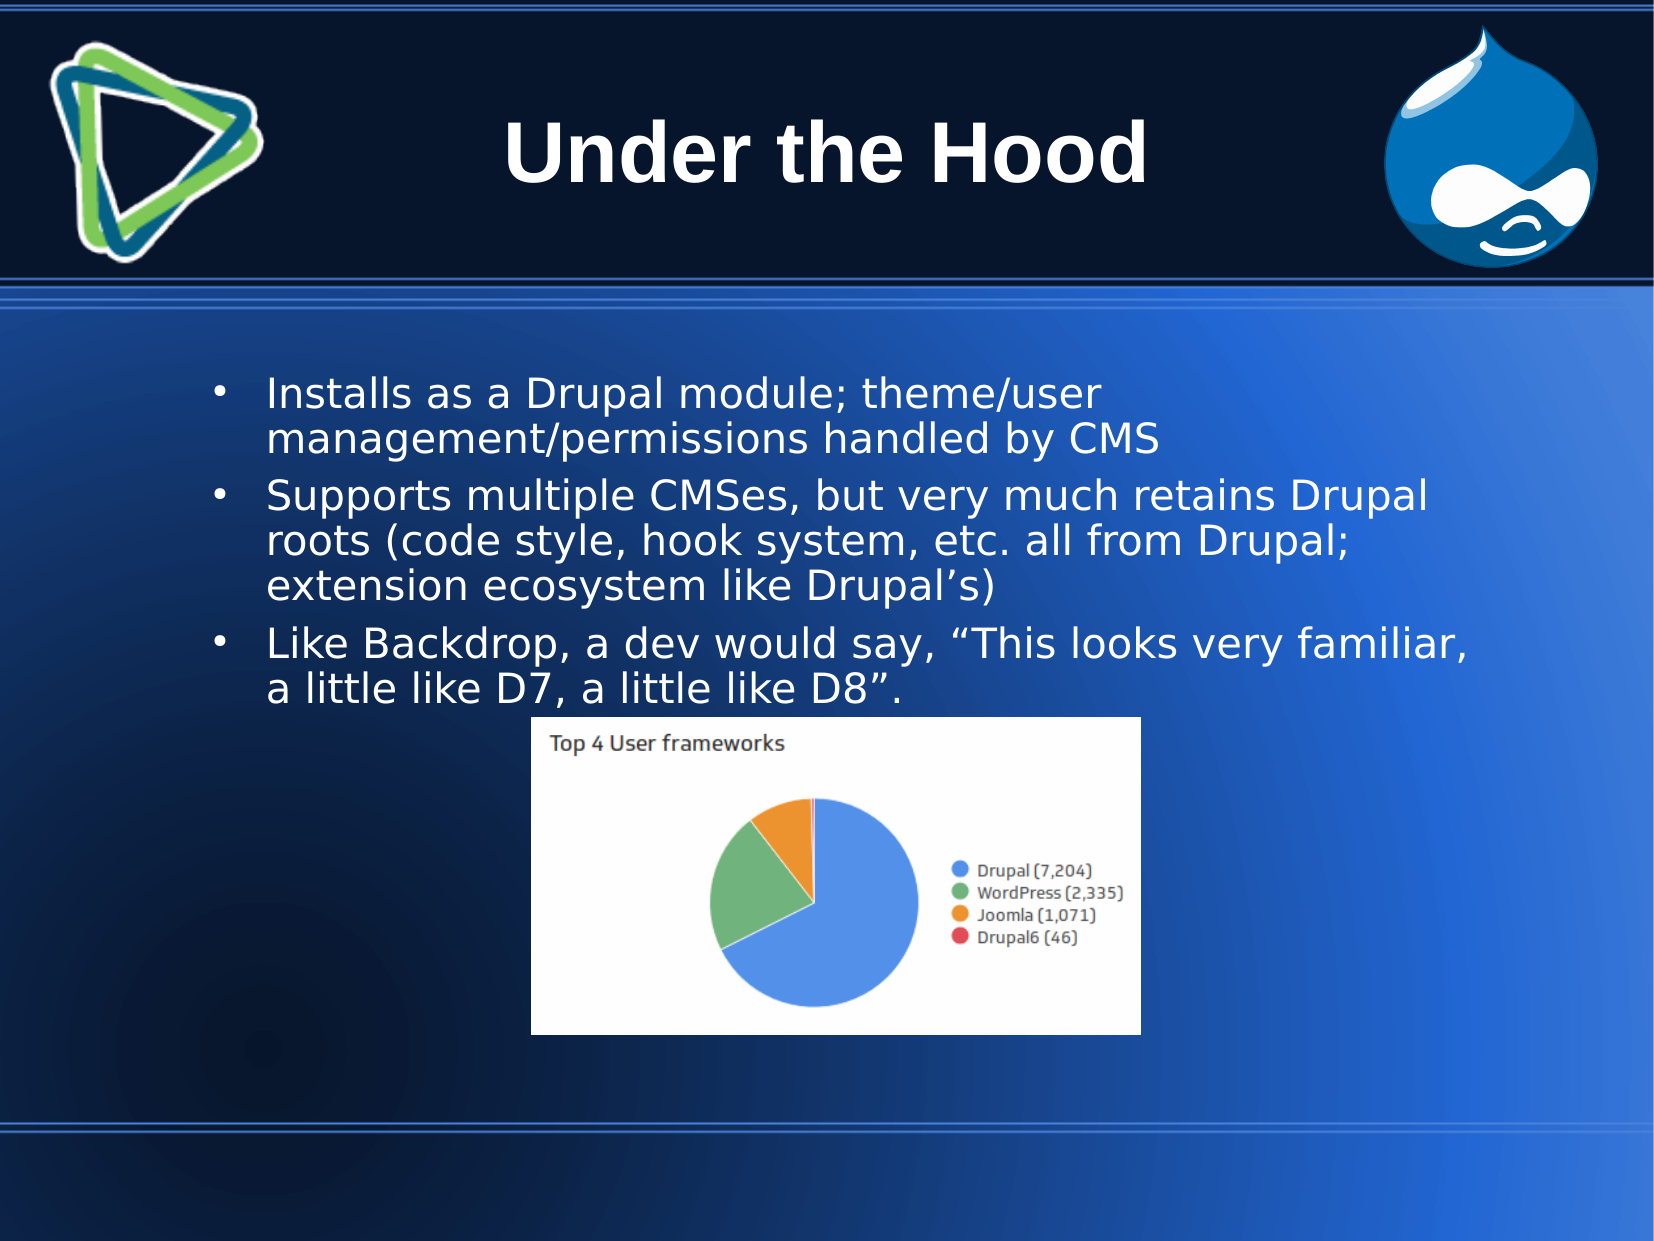

# Under the Hood
Installs as a Drupal module; theme/user management/permissions handled by CMS
Supports multiple CMSes, but very much retains Drupal roots (code style, hook system, etc. all from Drupal; extension ecosystem like Drupal’s)
Like Backdrop, a dev would say, “This looks very familiar, a little like D7, a little like D8”.